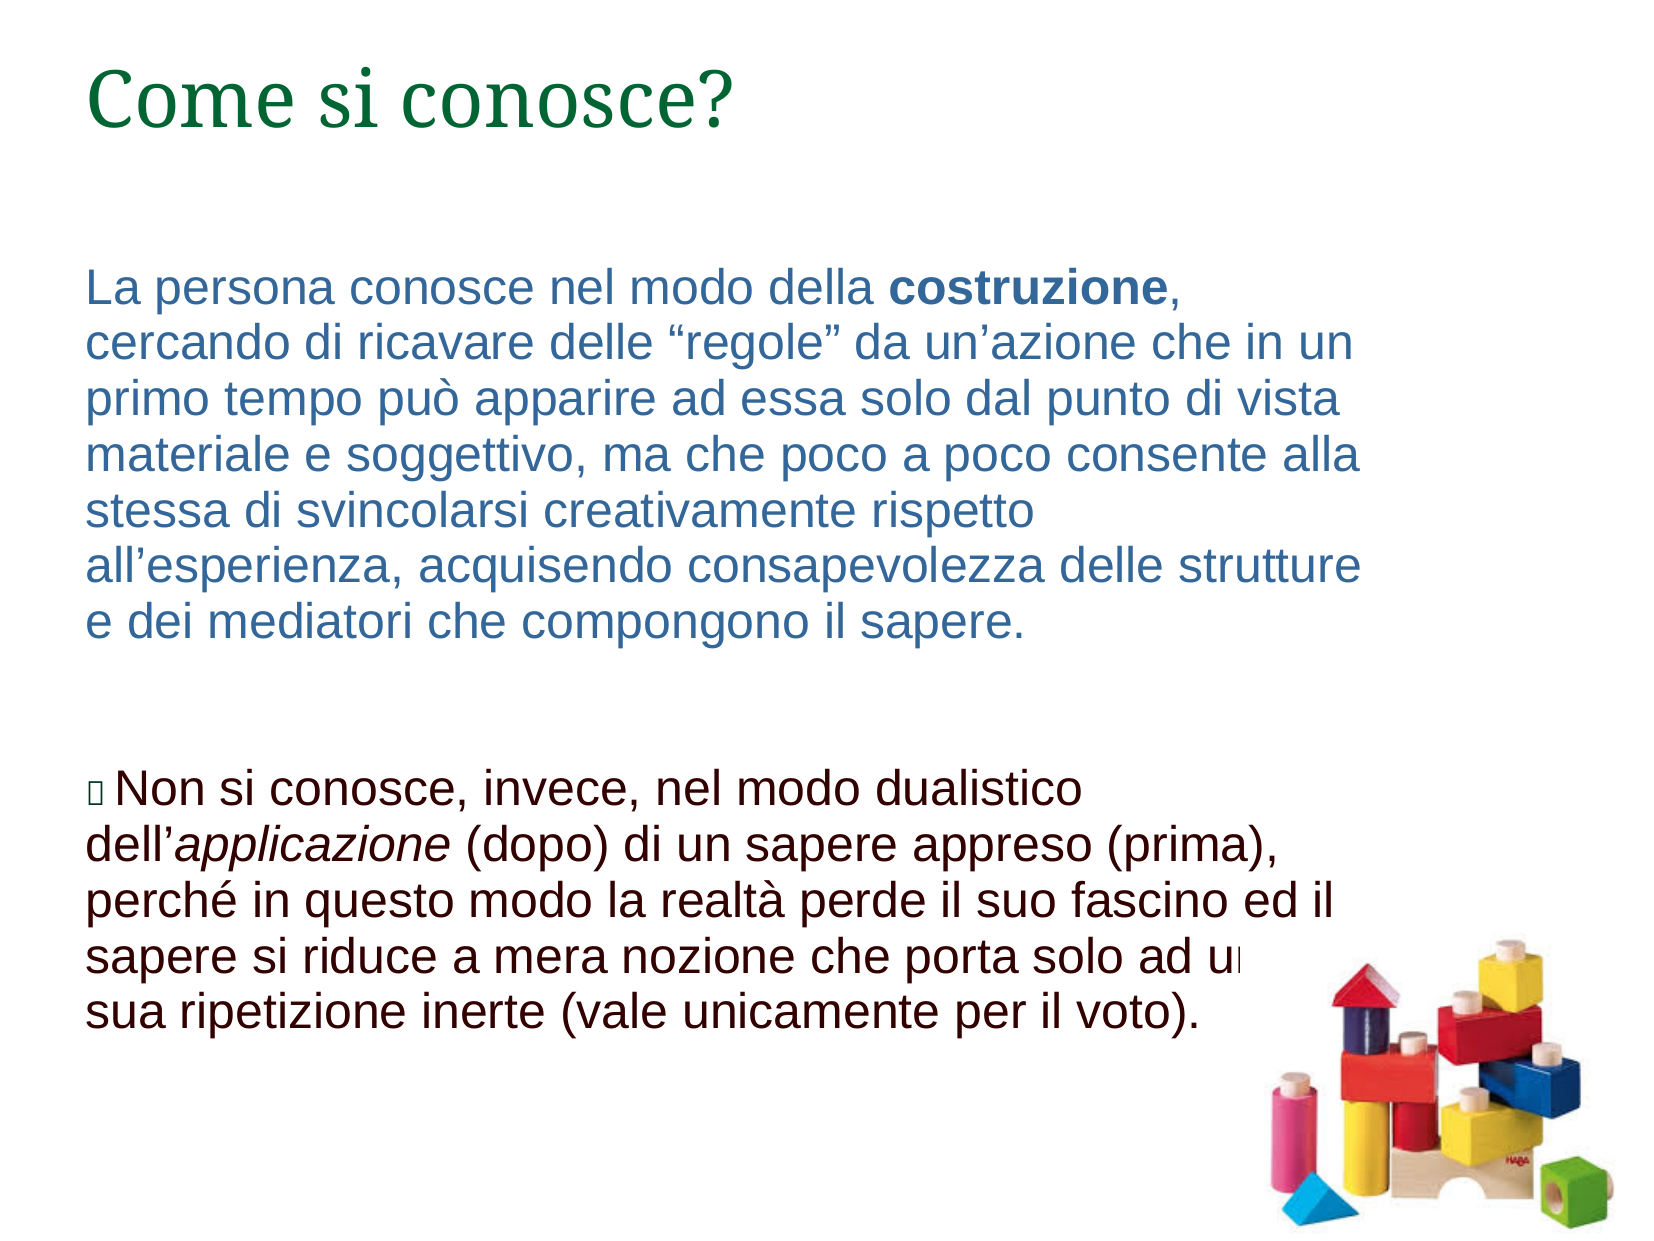

Come si conosce?
La persona conosce nel modo della costruzione,
cercando di ricavare delle “regole” da un’azione che in un
primo tempo può apparire ad essa solo dal punto di vista
materiale e soggettivo, ma che poco a poco consente alla
stessa di svincolarsi creativamente rispetto
all’esperienza, acquisendo consapevolezza delle strutture
e dei mediatori che compongono il sapere.
􀂄 Non si conosce, invece, nel modo dualistico
dell’applicazione (dopo) di un sapere appreso (prima),
perché in questo modo la realtà perde il suo fascino ed il
sapere si riduce a mera nozione che porta solo ad una
sua ripetizione inerte (vale unicamente per il voto).